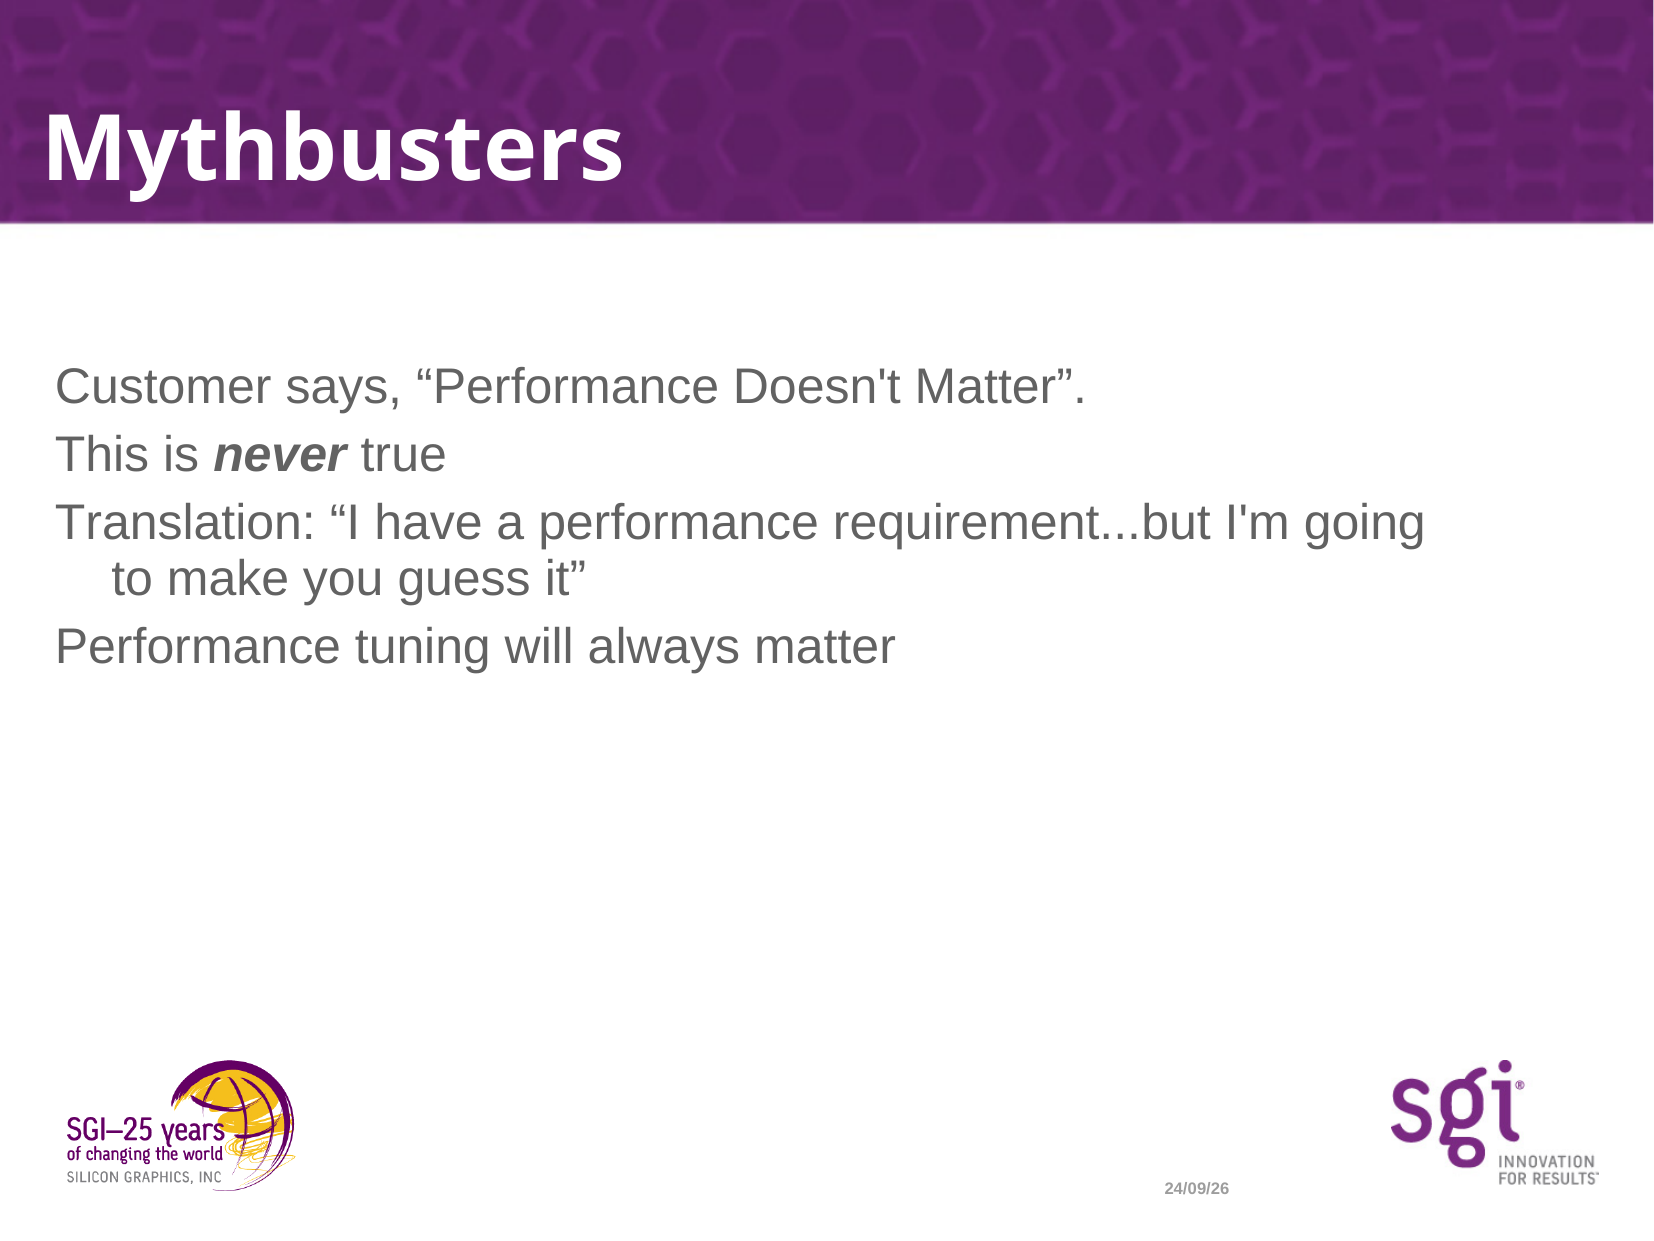

# Mythbusters
Customer says, “Performance Doesn't Matter”.
This is never true
Translation: “I have a performance requirement...but I'm going to make you guess it”
Performance tuning will always matter